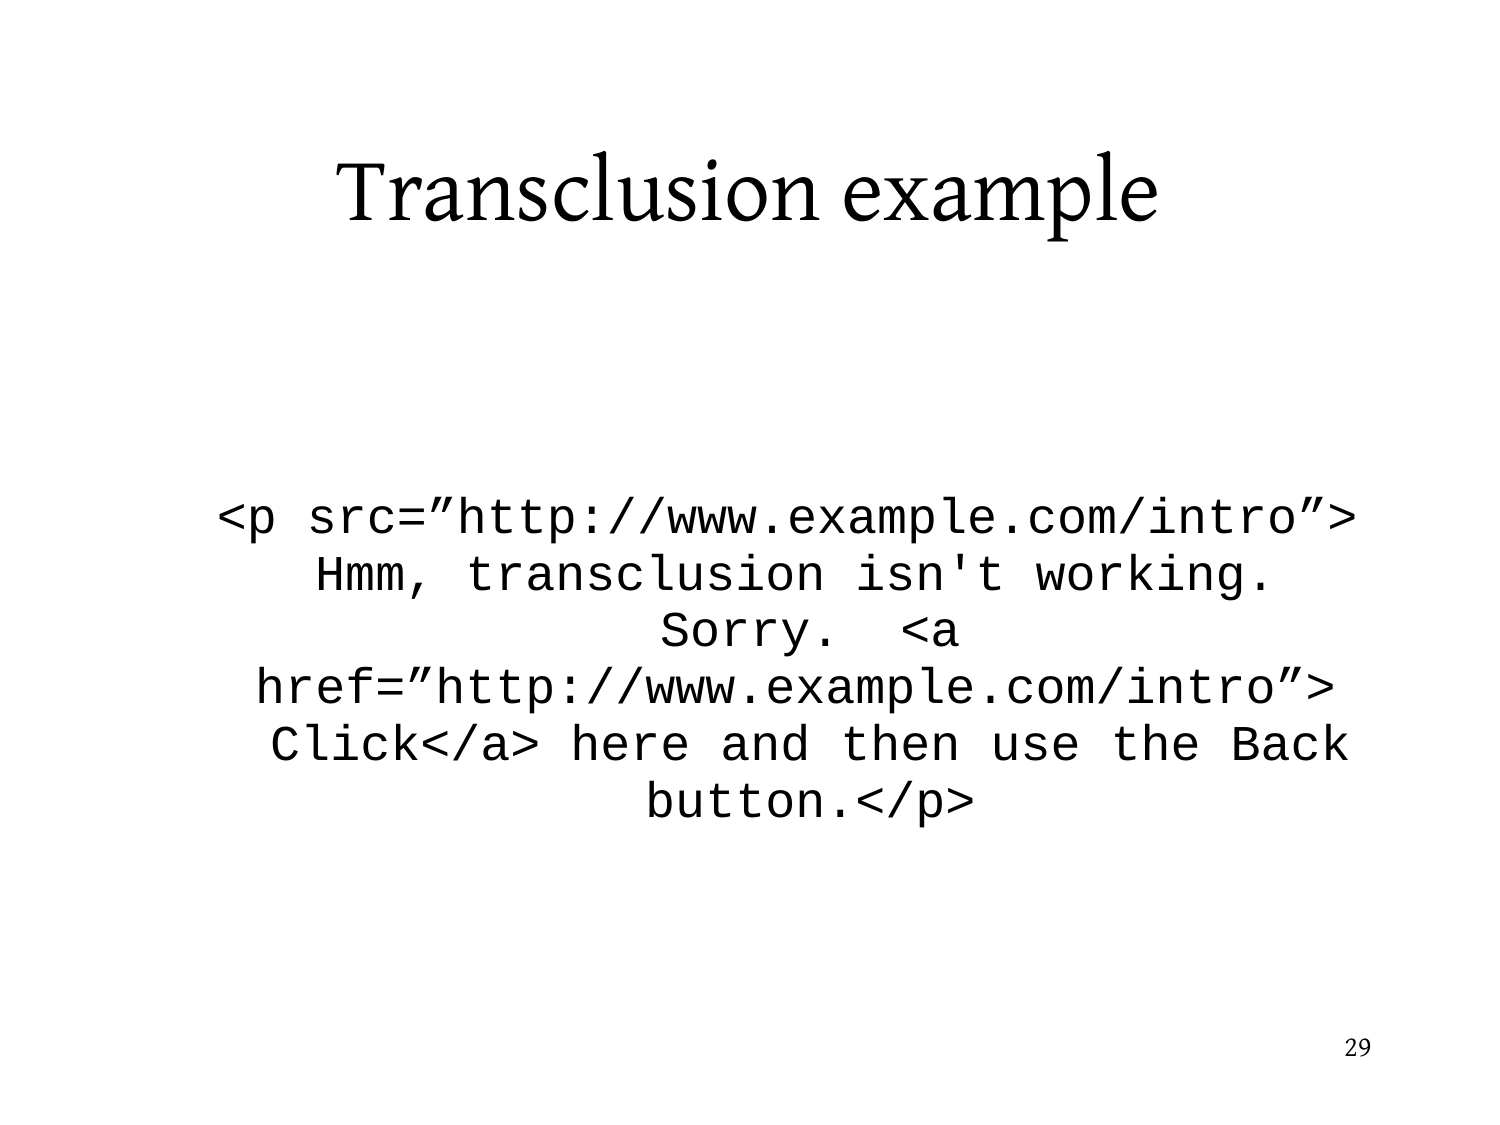

# Transclusion example
<p src=”http://www.example.com/intro”> Hmm, transclusion isn't working. Sorry. <a href=”http://www.example.com/intro”> Click</a> here and then use the Back button.</p>